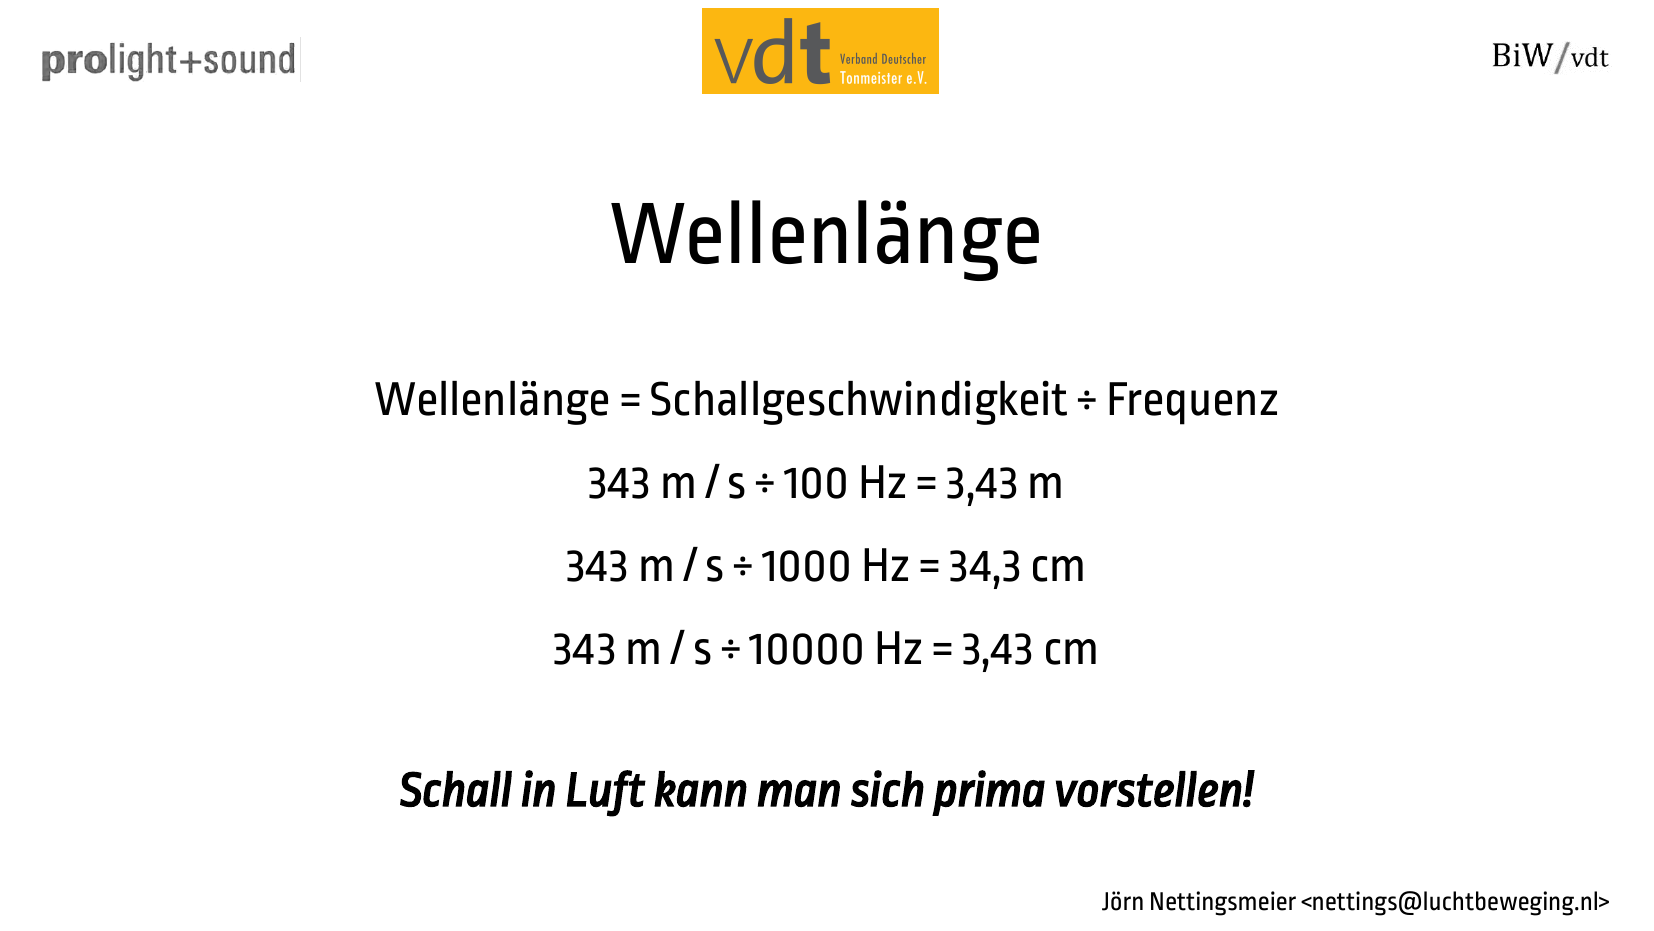

# Wellenlänge
Wellenlänge = Schallgeschwindigkeit ÷ Frequenz
343 m / s ÷ 100 Hz = 3,43 m
343 m / s ÷ 1000 Hz = 34,3 cm
343 m / s ÷ 10000 Hz = 3,43 cm
Schall in Luft kann man sich prima vorstellen!